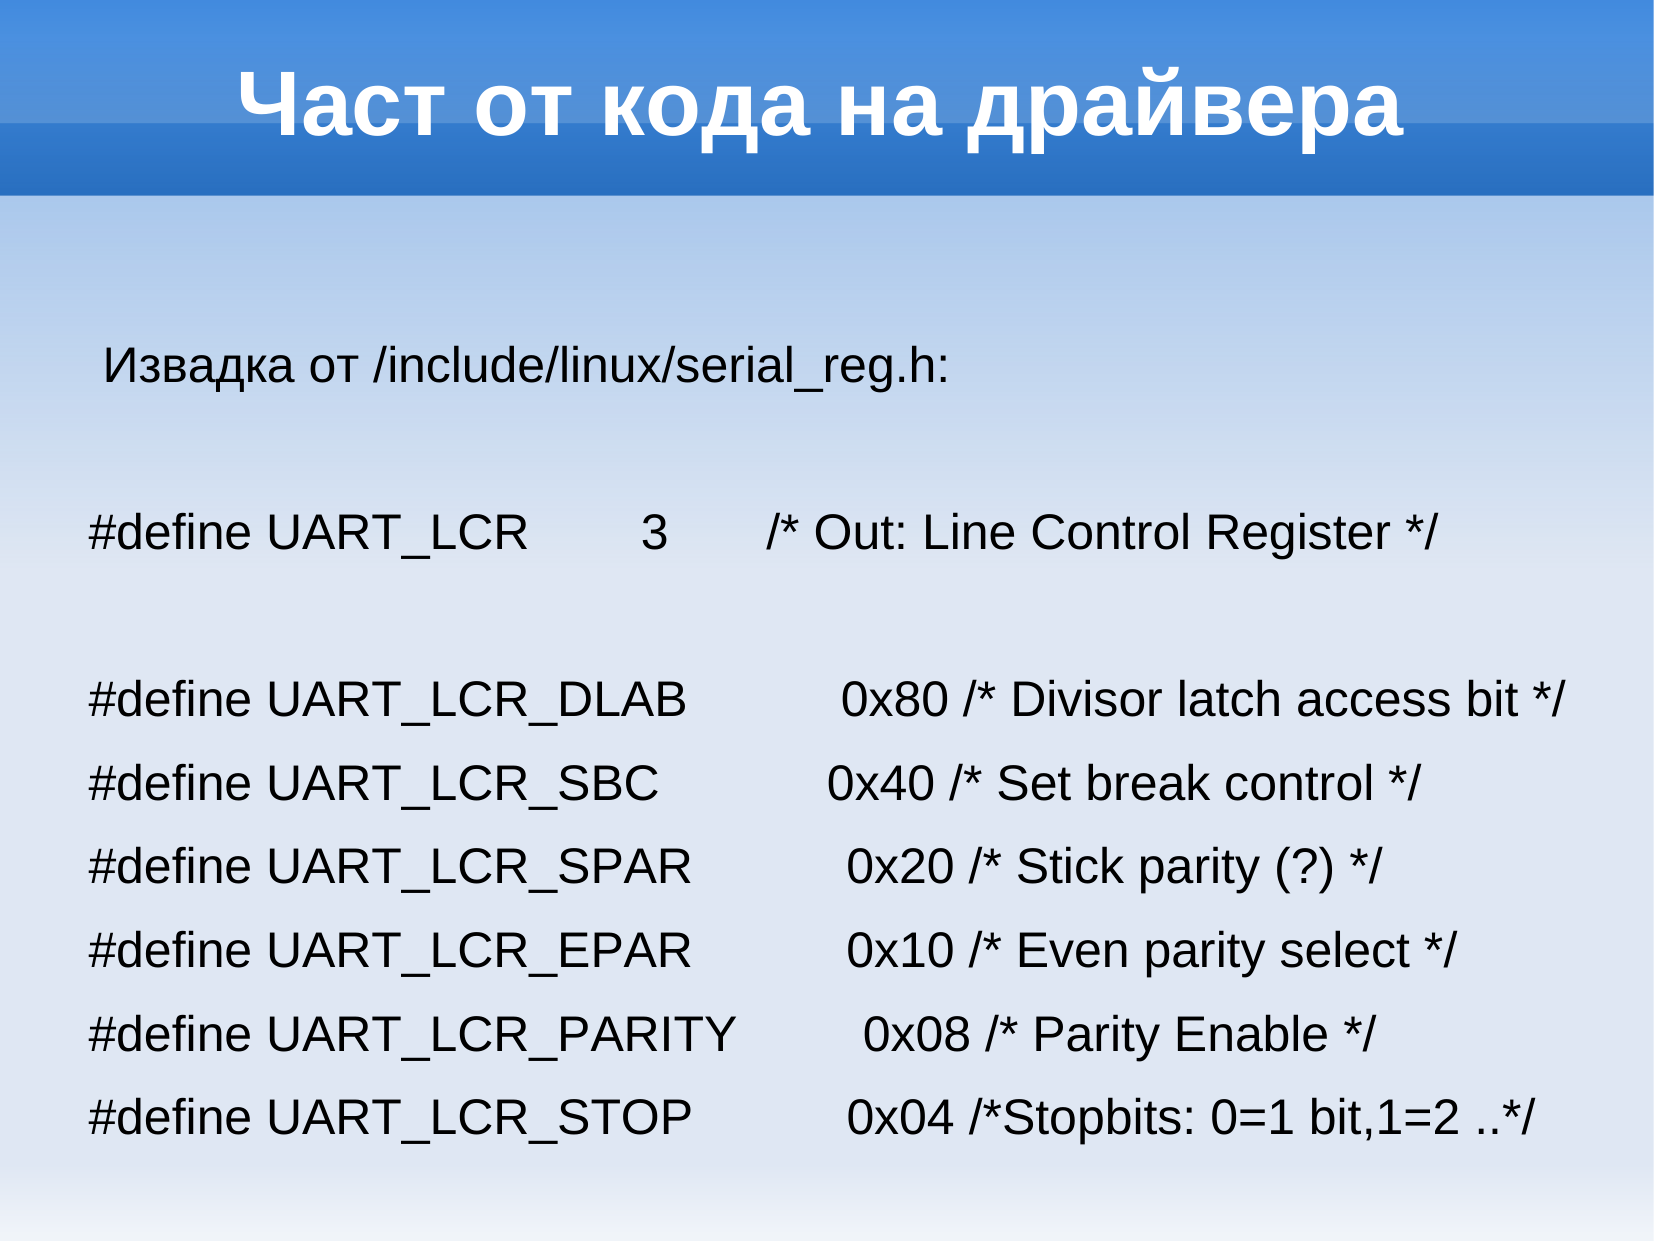

# Част от кода на драйвера
 Извадка от /include/linux/serial_reg.h:
#define UART_LCR 3 /* Out: Line Control Register */
#define UART_LCR_DLAB 0x80 /* Divisor latch access bit */
#define UART_LCR_SBC 0x40 /* Set break control */
#define UART_LCR_SPAR 0x20 /* Stick parity (?) */
#define UART_LCR_EPAR 0x10 /* Even parity select */
#define UART_LCR_PARITY 0x08 /* Parity Enable */
#define UART_LCR_STOP 0x04 /*Stopbits: 0=1 bit,1=2 ..*/